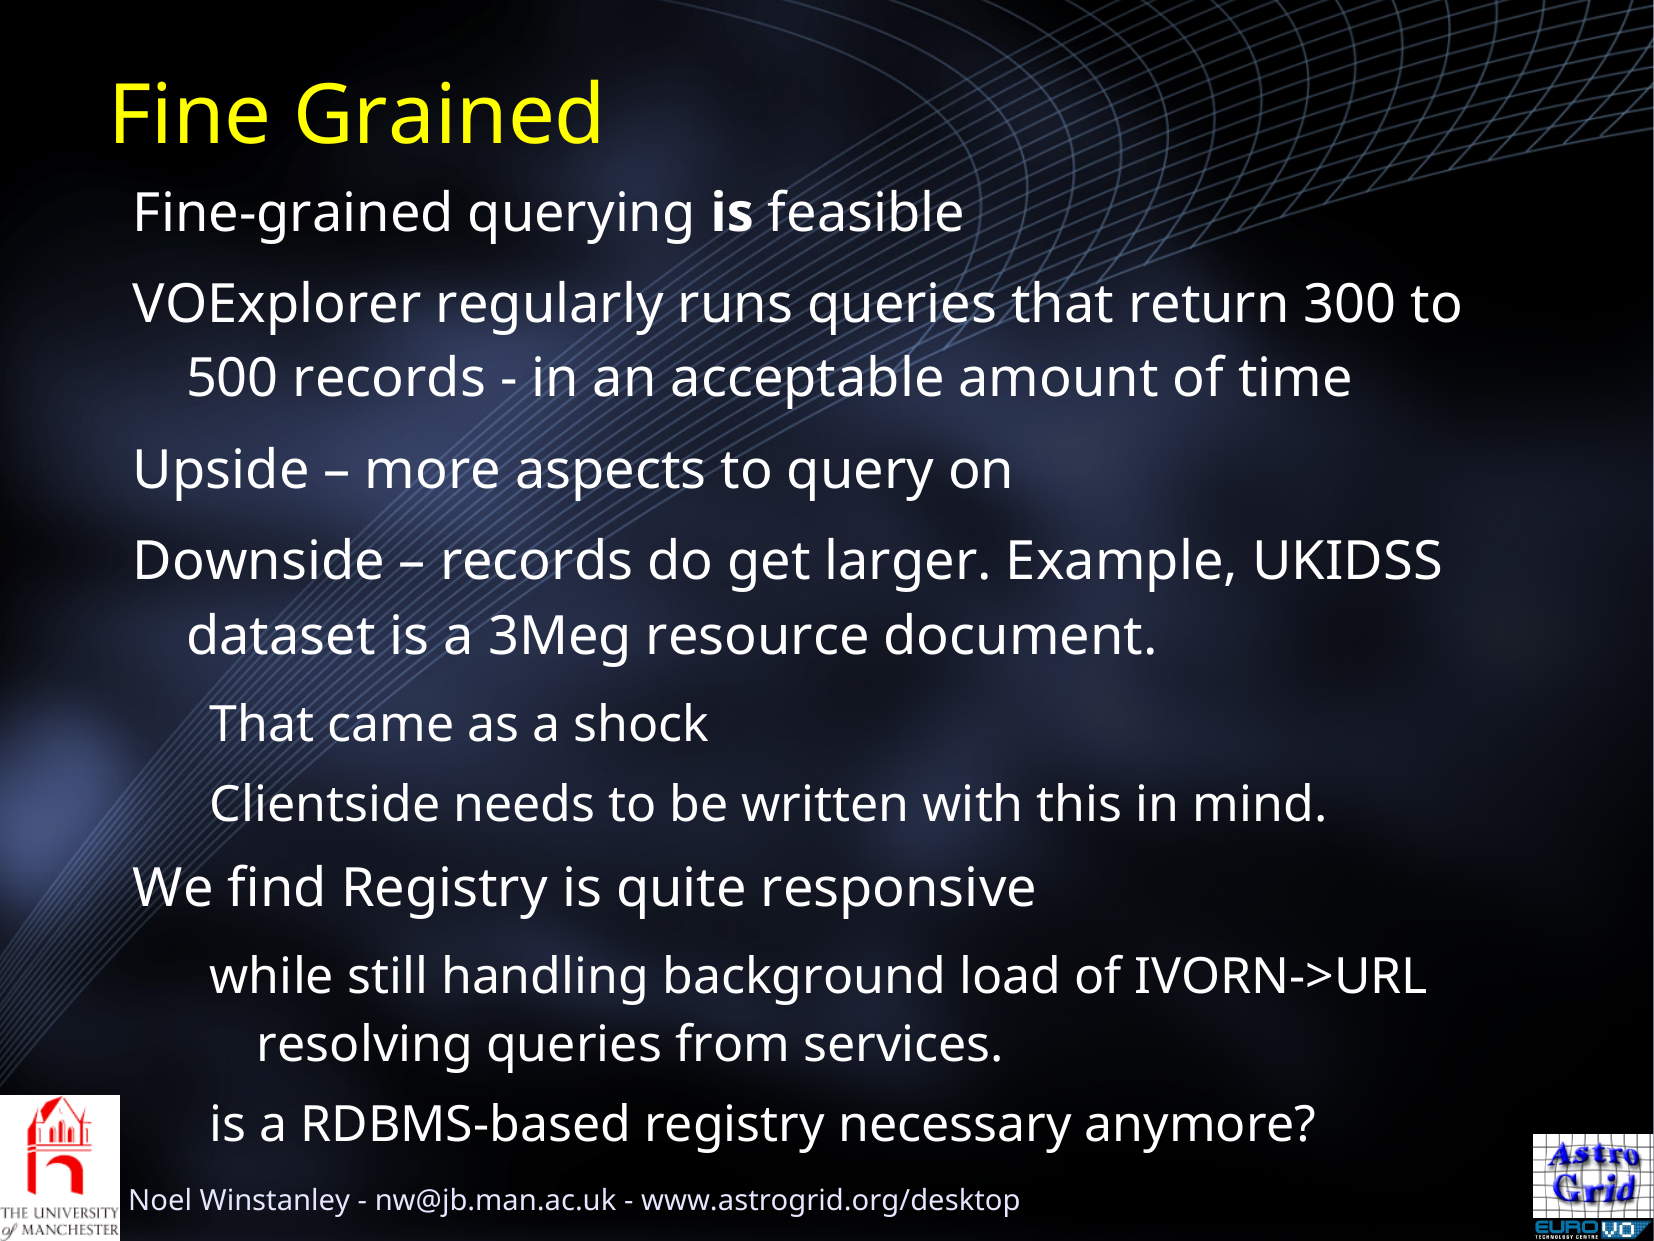

# Fine Grained
Fine-grained querying is feasible
VOExplorer regularly runs queries that return 300 to 500 records - in an acceptable amount of time
Upside – more aspects to query on
Downside – records do get larger. Example, UKIDSS dataset is a 3Meg resource document.
That came as a shock
Clientside needs to be written with this in mind.
We find Registry is quite responsive
while still handling background load of IVORN->URL resolving queries from services.
is a RDBMS-based registry necessary anymore?